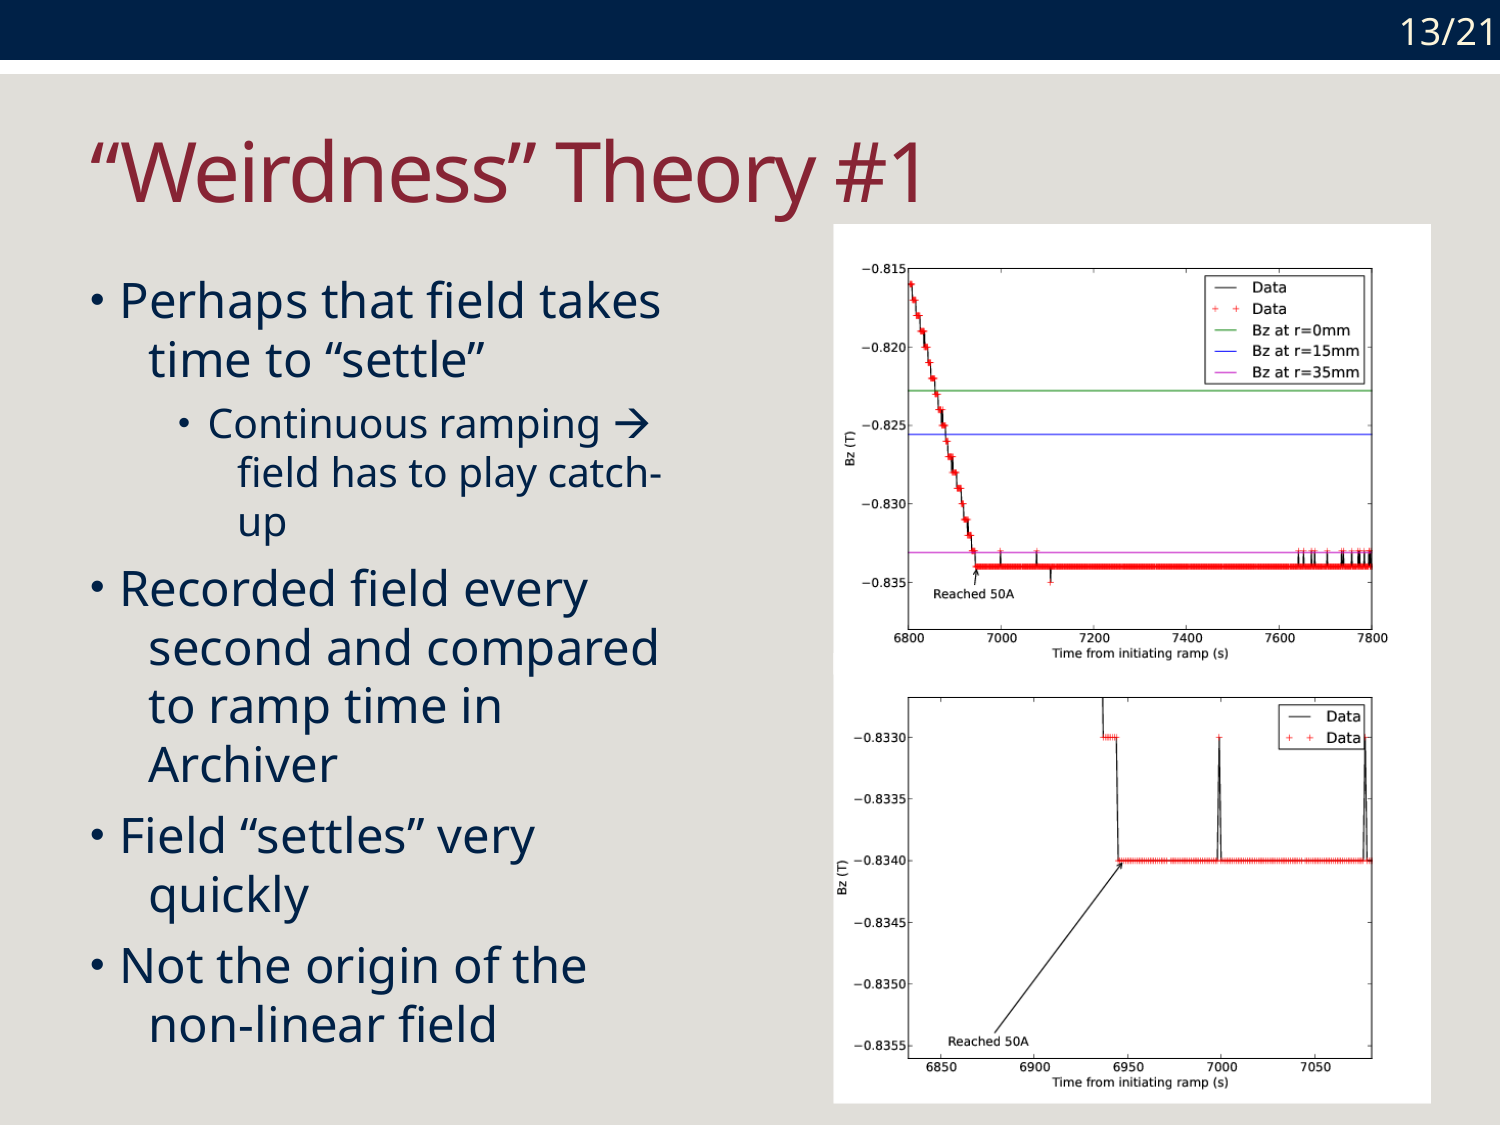

13/21
# “Weirdness” Theory #1
Perhaps that field takes time to “settle”
Continuous ramping  field has to play catch-up
Recorded field every second and compared to ramp time in Archiver
Field “settles” very quickly
Not the origin of the non-linear field